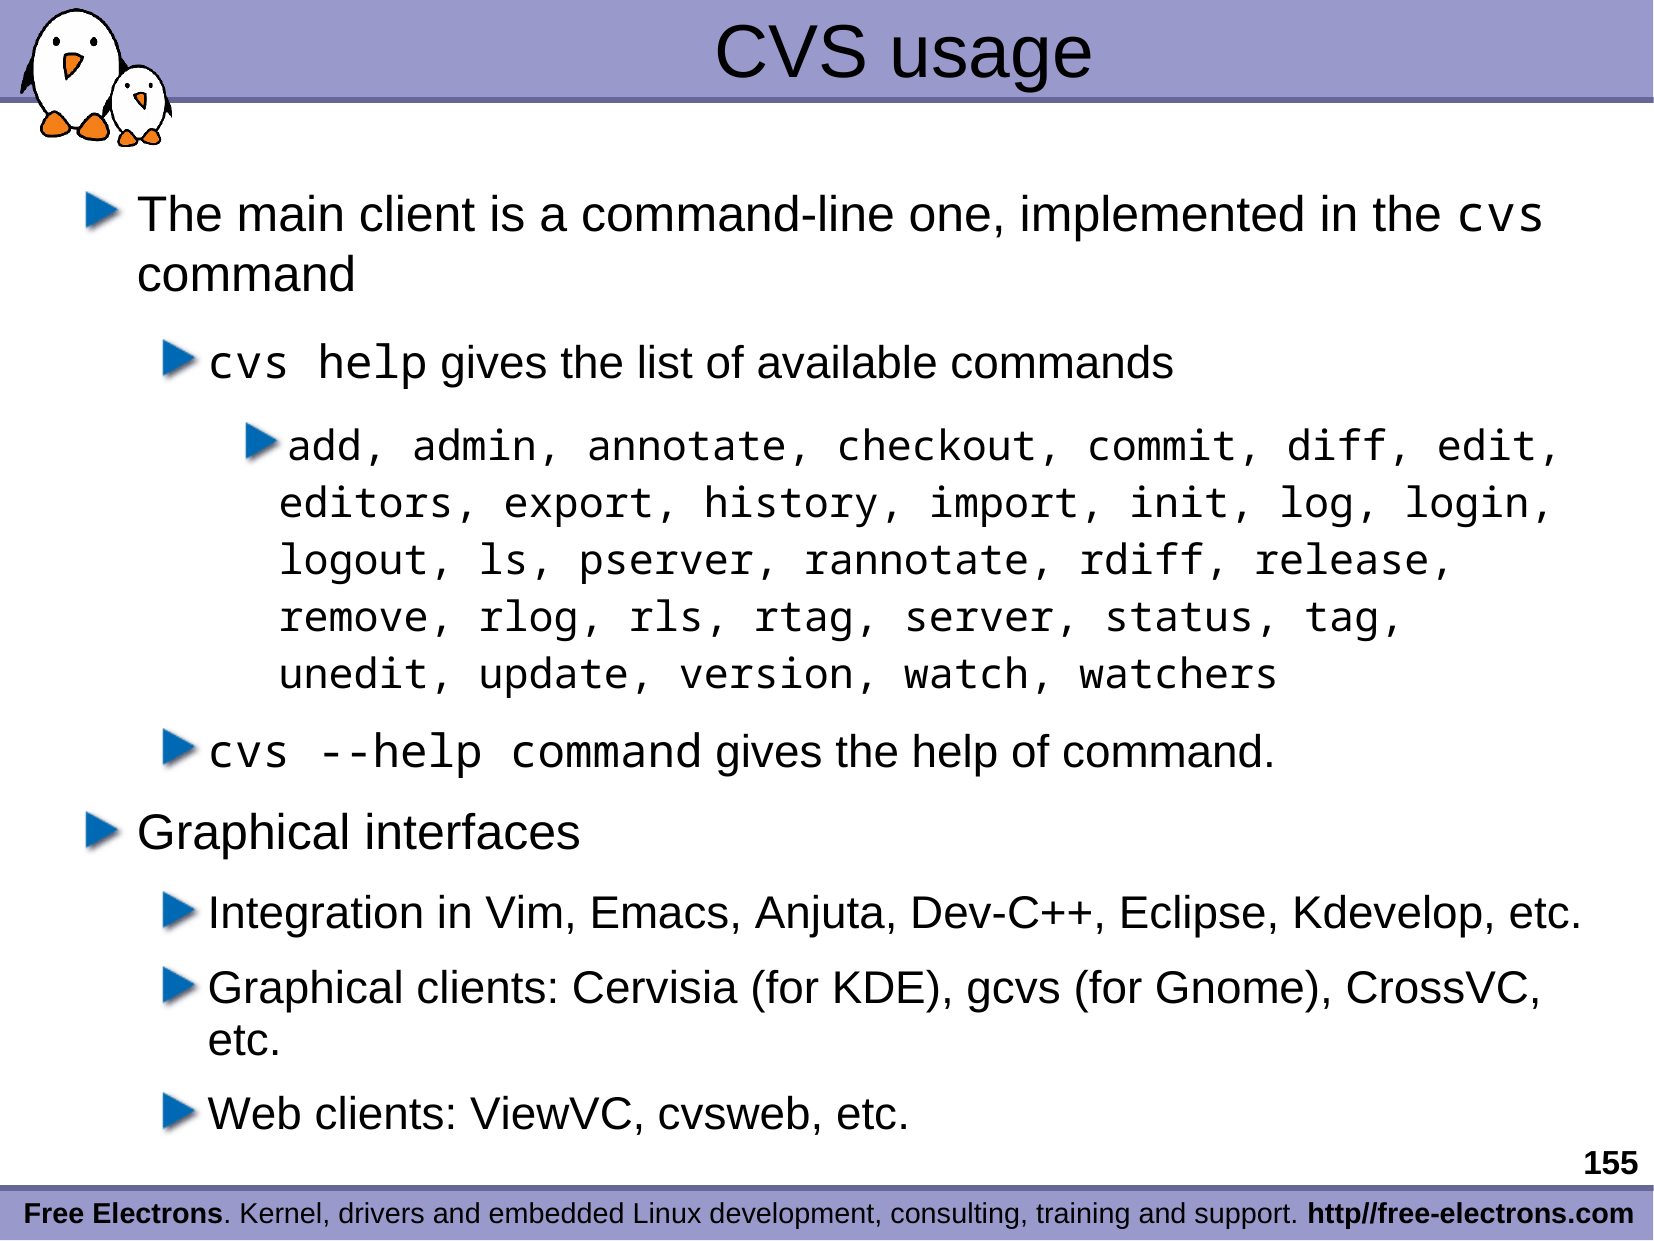

# CVS usage
The main client is a command-line one, implemented in the cvs command
cvs help gives the list of available commands
add, admin, annotate, checkout, commit, diff, edit, editors, export, history, import, init, log, login, logout, ls, pserver, rannotate, rdiff, release, remove, rlog, rls, rtag, server, status, tag, unedit, update, version, watch, watchers
cvs --help command gives the help of command.
Graphical interfaces
Integration in Vim, Emacs, Anjuta, Dev-C++, Eclipse, Kdevelop, etc.
Graphical clients: Cervisia (for KDE), gcvs (for Gnome), CrossVC, etc.
Web clients: ViewVC,	cvsweb, etc.